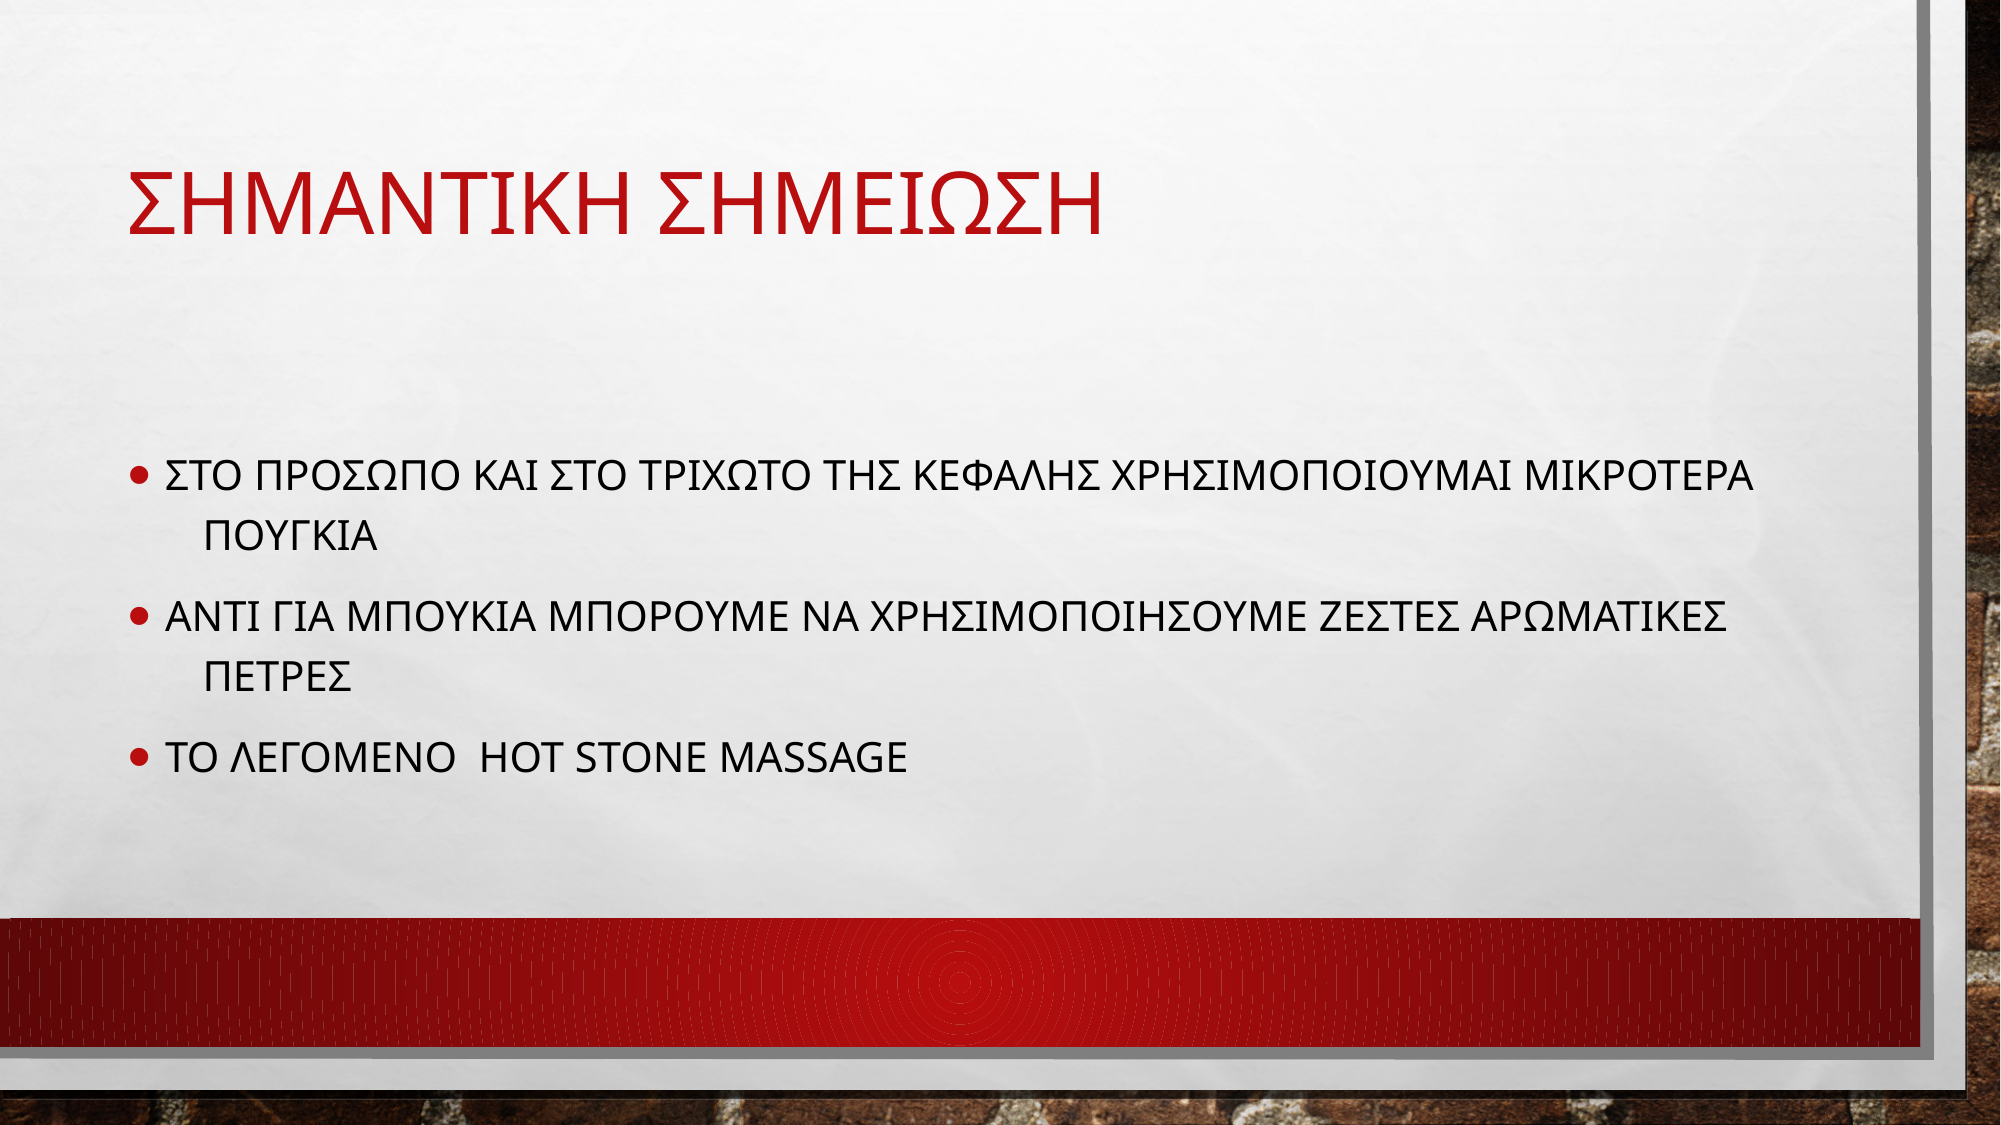

# Σημαντικη σημειωση
Στο προσωπο και στο τριχωτο της κεφαλησ χρησιμοποιουμαι μικροτερα πουγκια
Αντι για μπουκια μπορουμε να χρησιμοποιησουμε ζεστεσ αρωματικεσ πετρεσ
Το λεγομενο hot stone massage